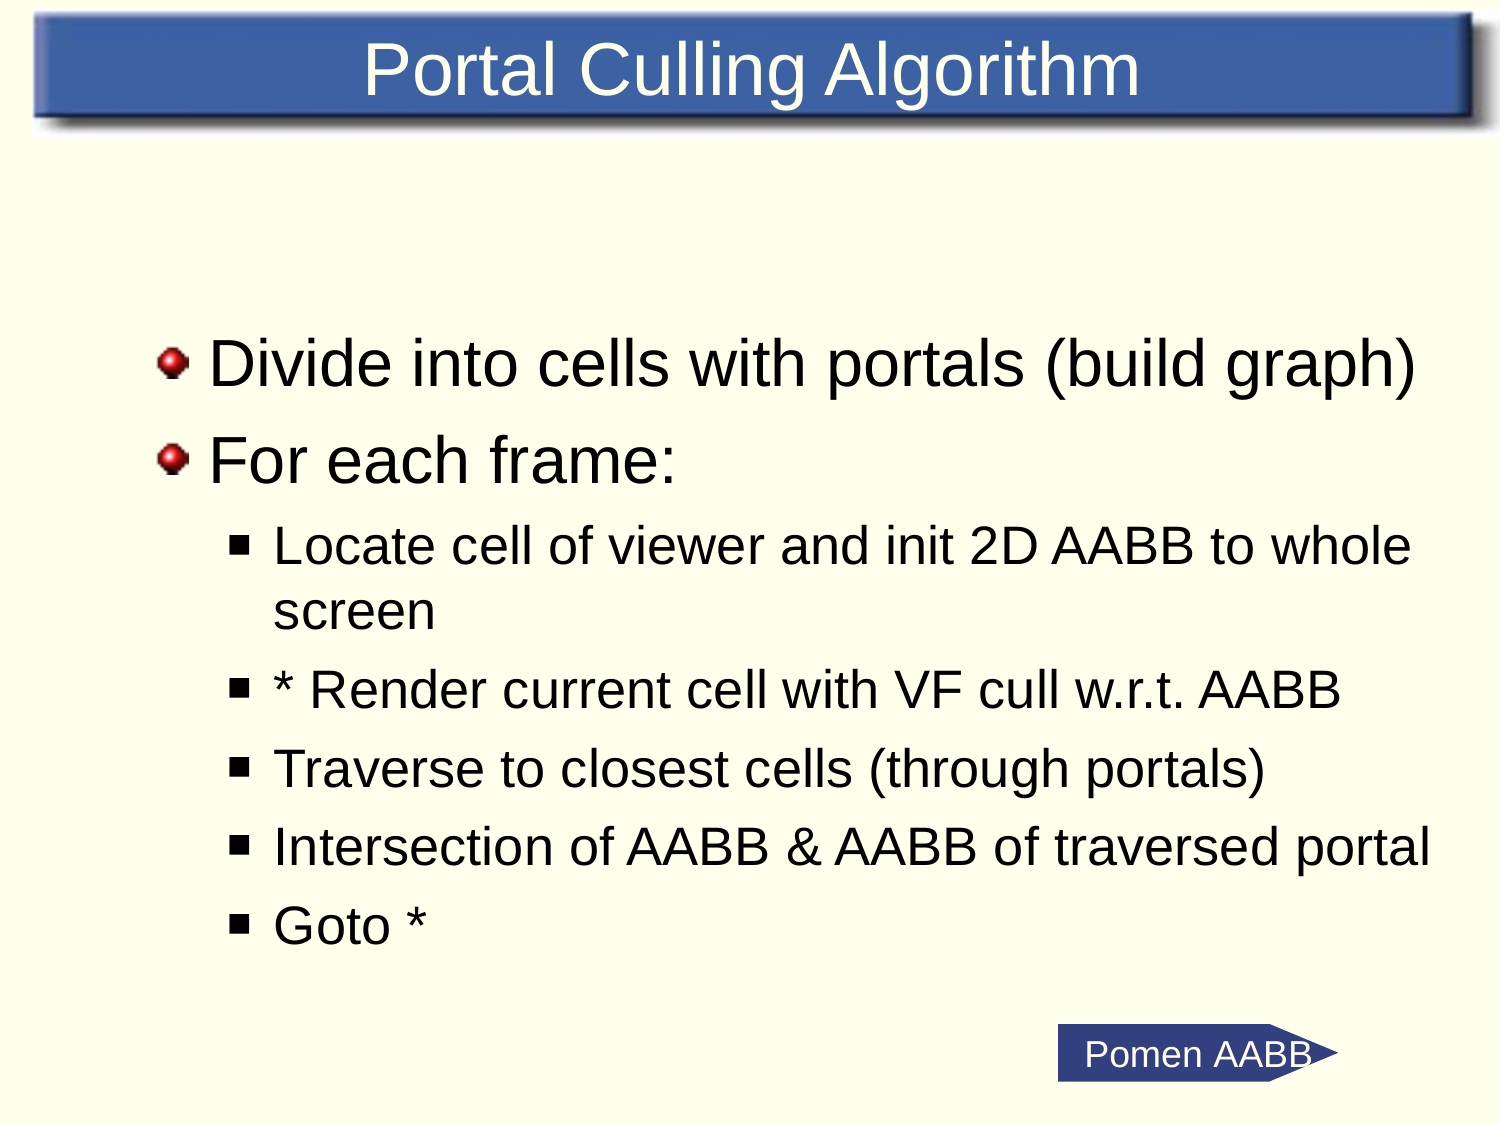

# Portal Culling Algorithm
Divide into cells with portals (build graph)
For each frame:
Locate cell of viewer and init 2D AABB to whole screen
* Render current cell with VF cull w.r.t. AABB
Traverse to closest cells (through portals)
Intersection of AABB & AABB of traversed portal
Goto *
Pomen AABB